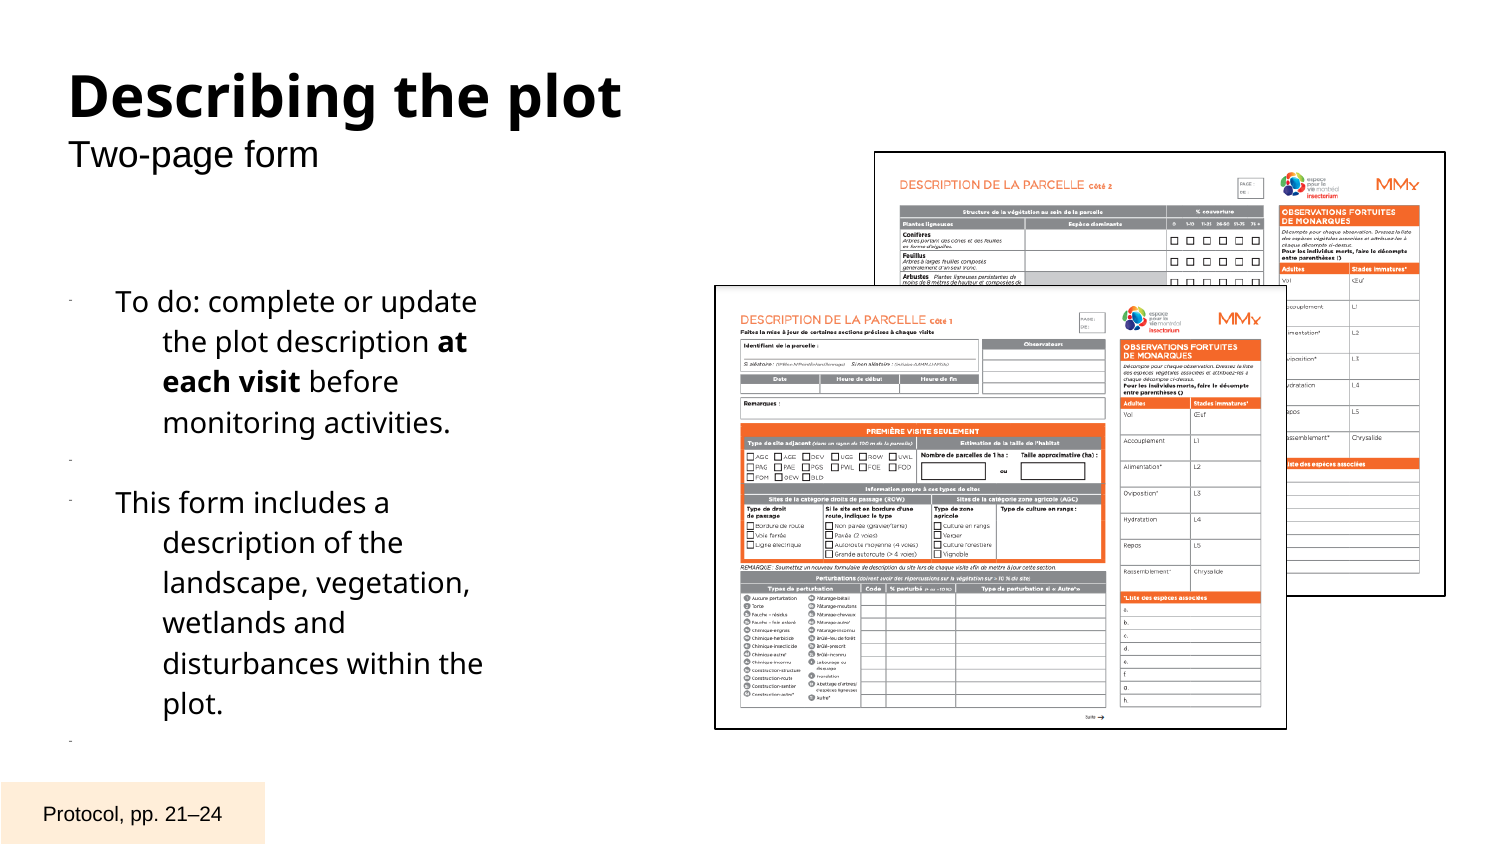

Describing the plot
Two-page form
To do: complete or update the plot description at each visit before monitoring activities.
This form includes a description of the landscape, vegetation, wetlands and disturbances within the plot.
Protocol, pp. 21–24